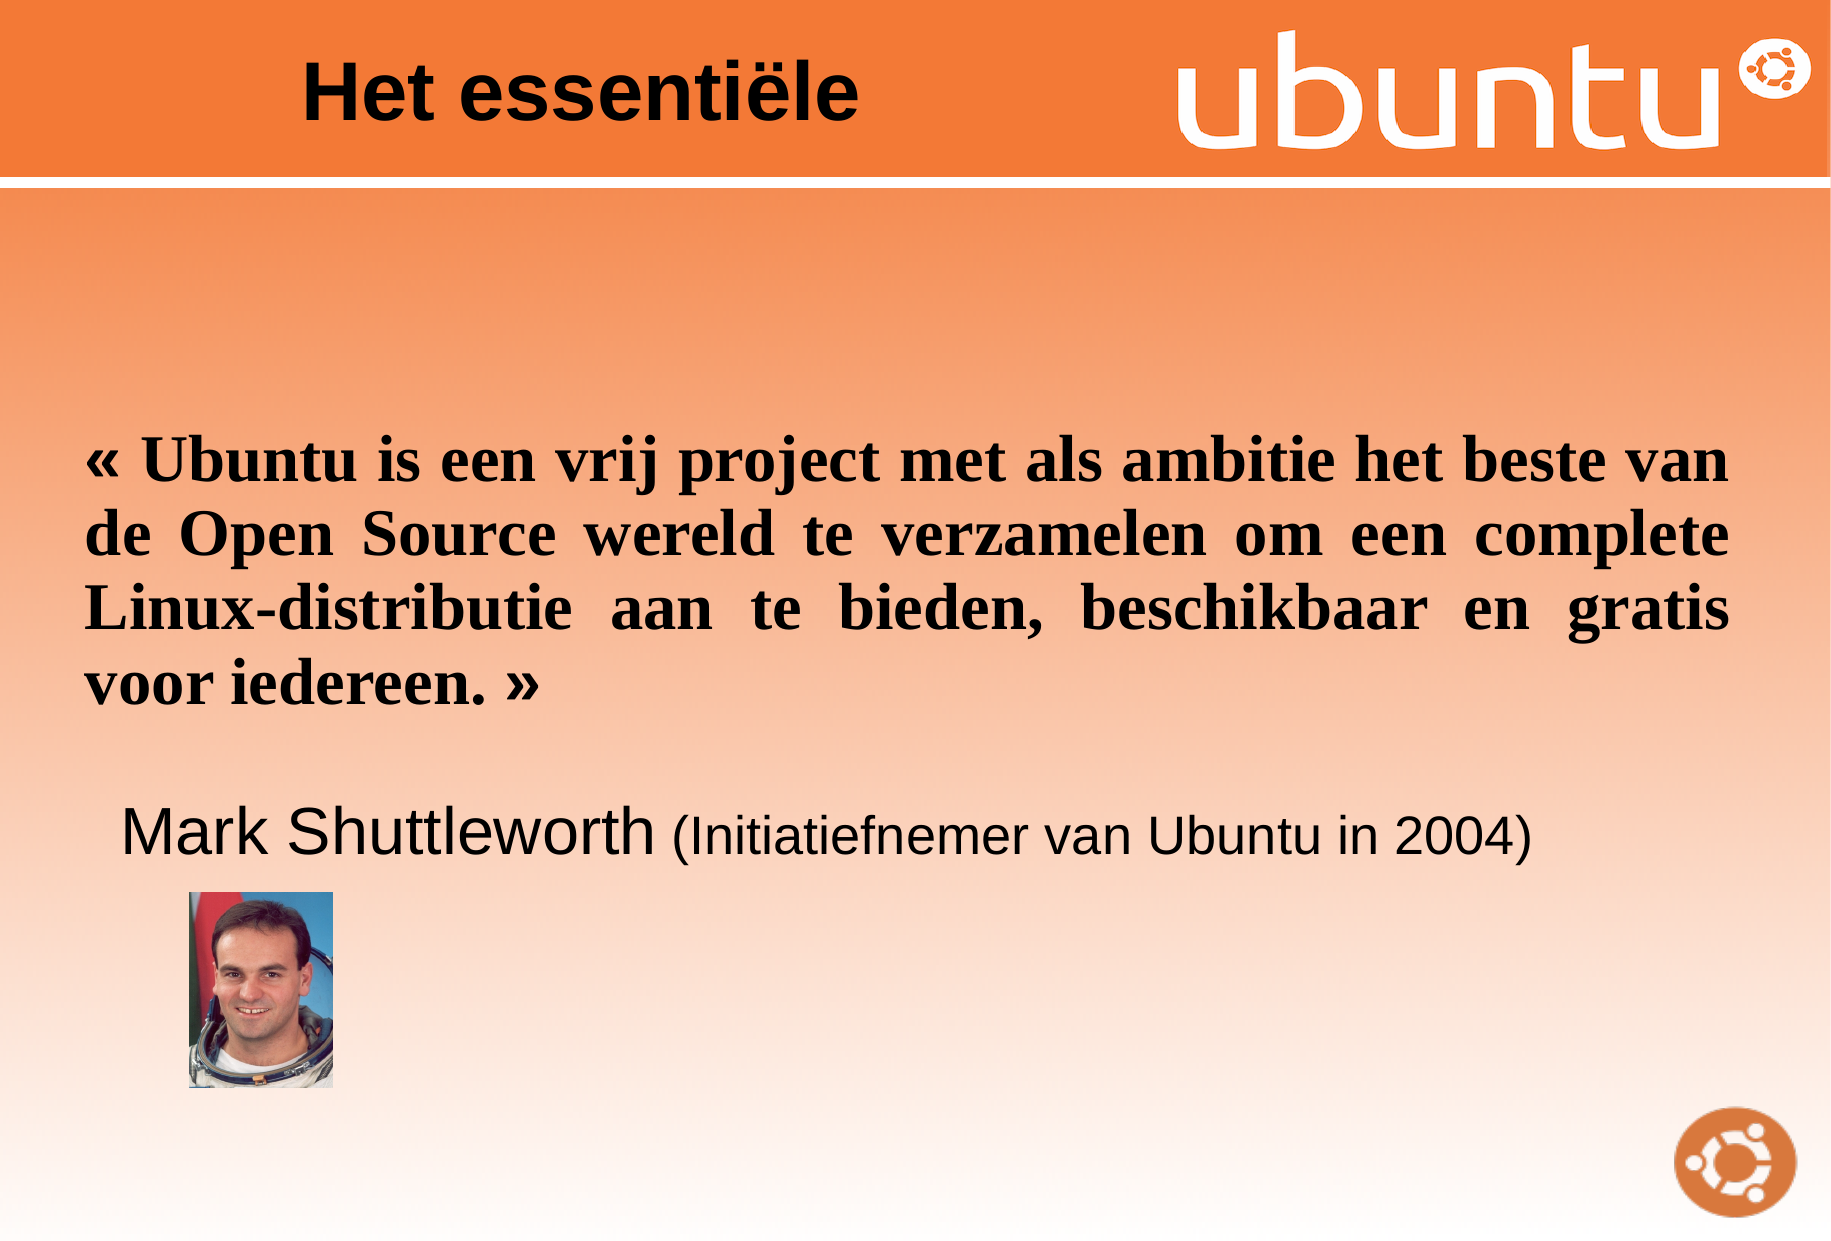

# Het essentiële
« Ubuntu is een vrij project met als ambitie het beste van de Open Source wereld te verzamelen om een complete Linux-distributie aan te bieden, beschikbaar en gratis voor iedereen. »
Mark Shuttleworth (Initiatiefnemer van Ubuntu in 2004)